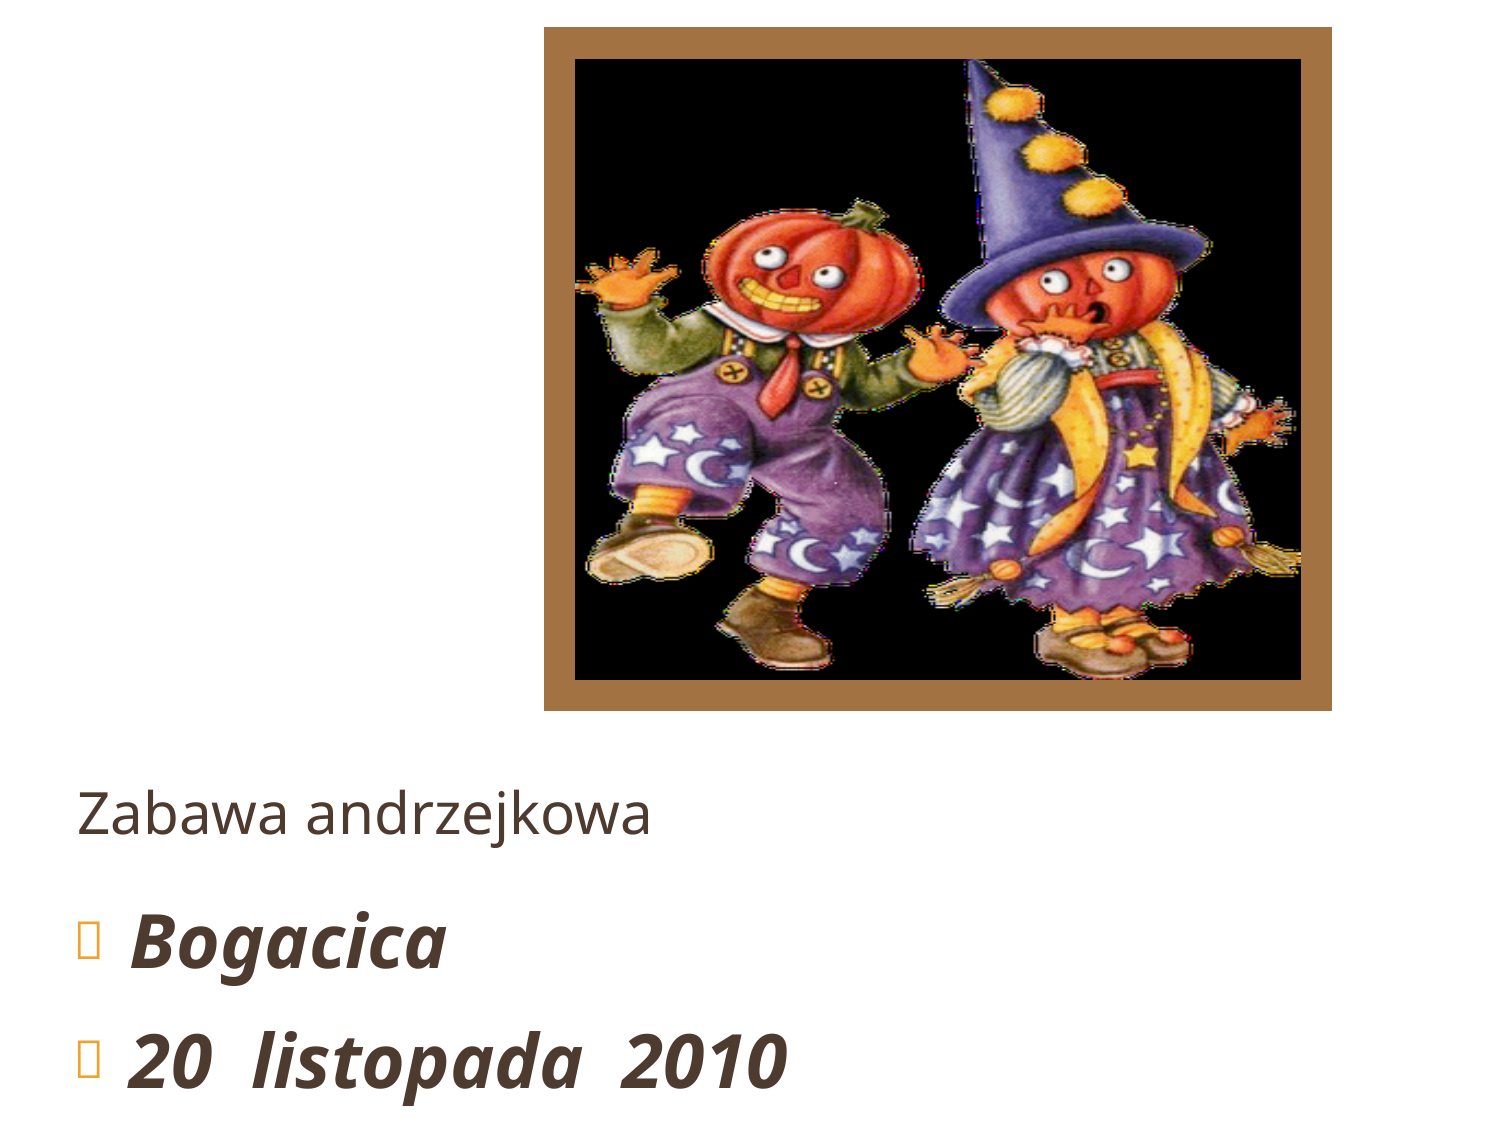

# Zabawa andrzejkowa
Bogacica
20 listopada 2010